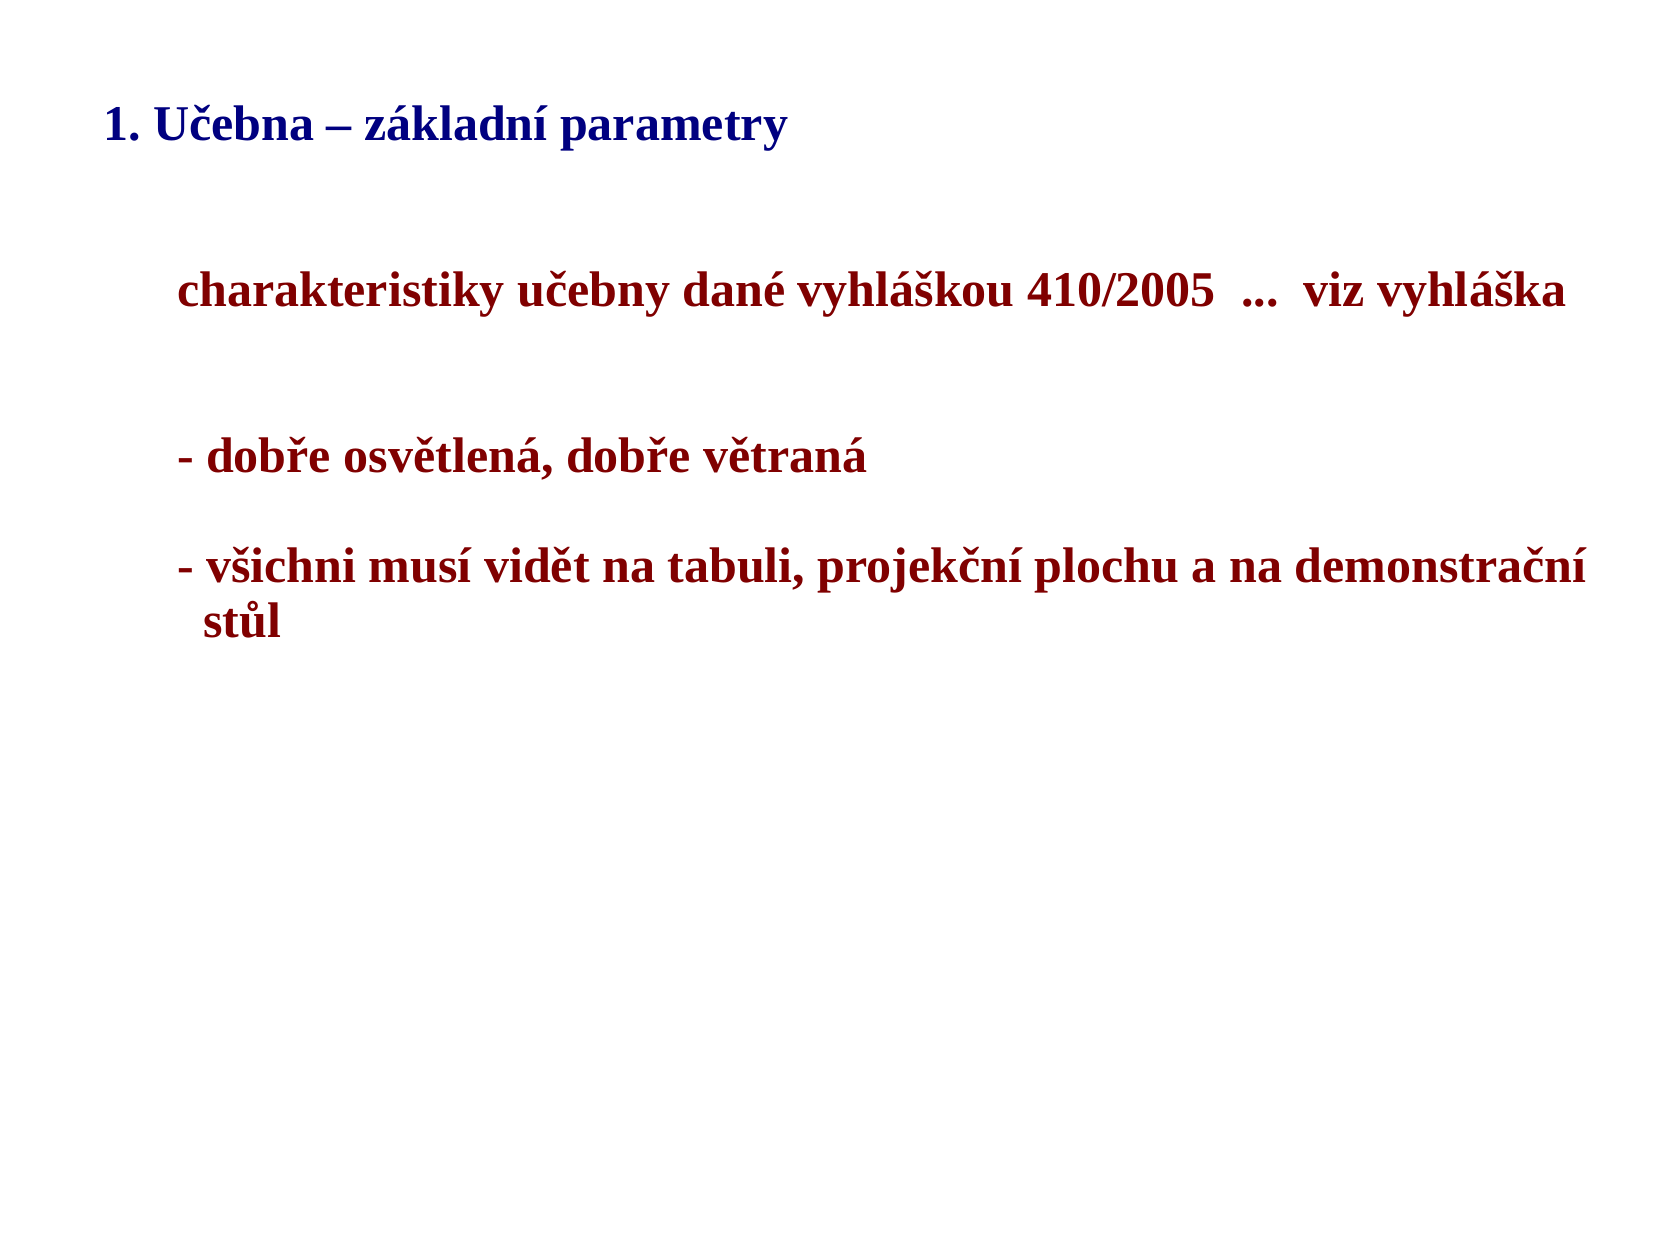

1. Učebna – základní parametry
	charakteristiky učebny dané vyhláškou 410/2005 ... viz vyhláška
	- dobře osvětlená, dobře větraná
	- všichni musí vidět na tabuli, projekční plochu a na demonstrační
 stůl